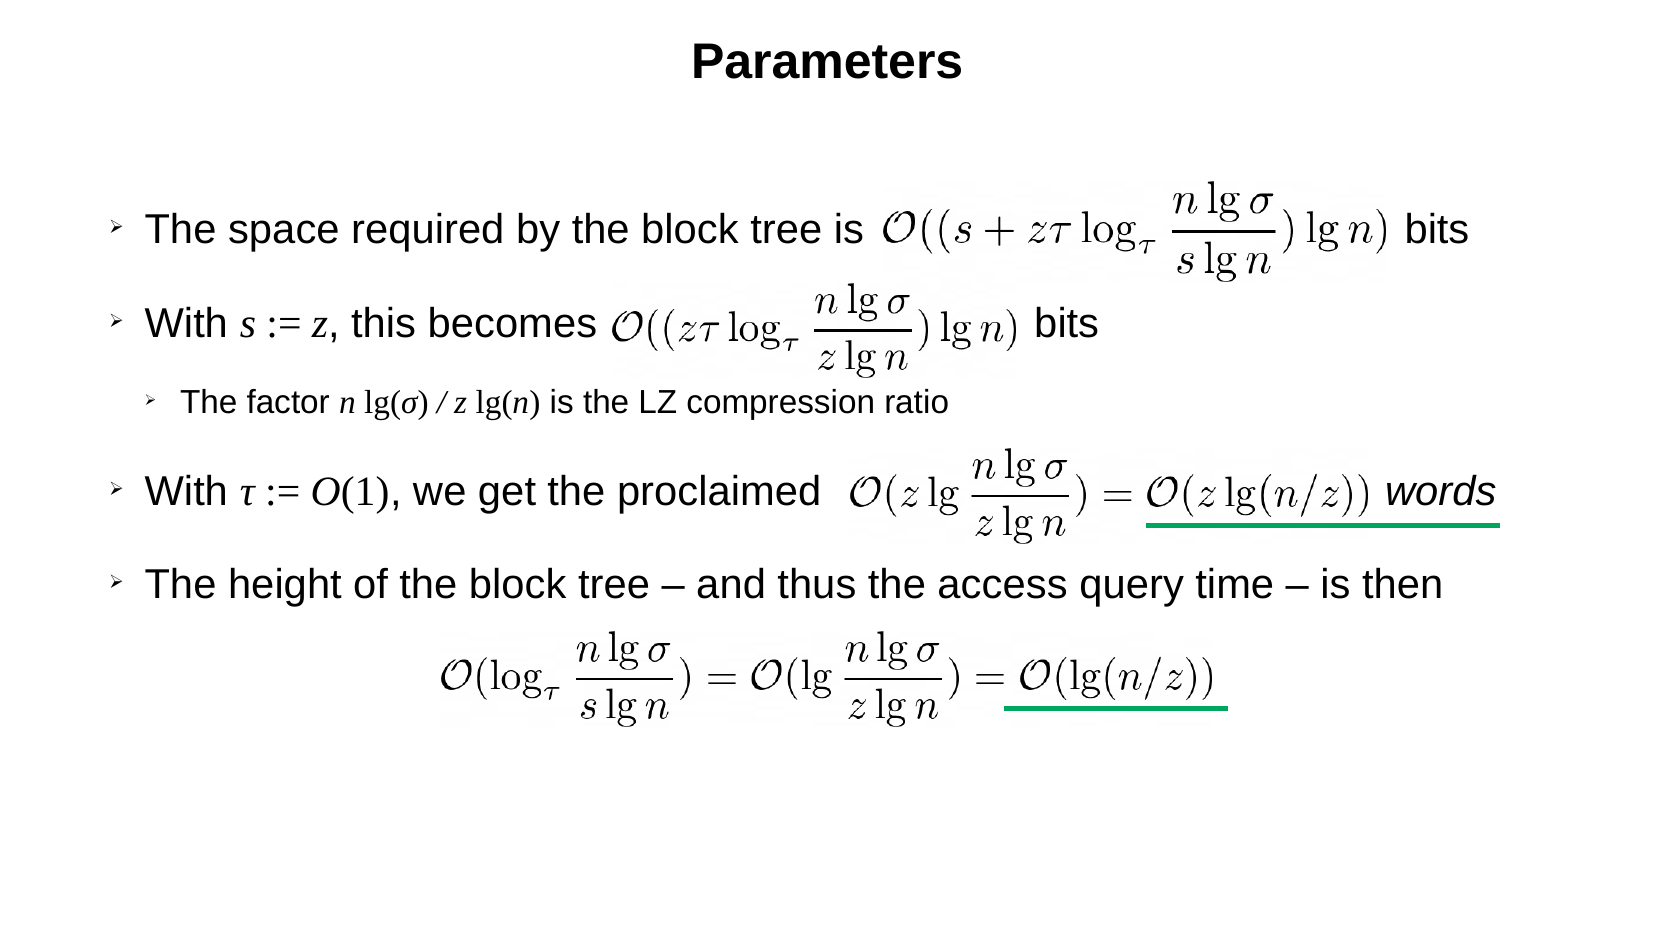

Parameters
The space required by the block tree is bits
With s := z, this becomes bits
The factor n lg(σ) / z lg(n) is the LZ compression ratio
With τ := O(1), we get the proclaimed words
The height of the block tree – and thus the access query time – is then